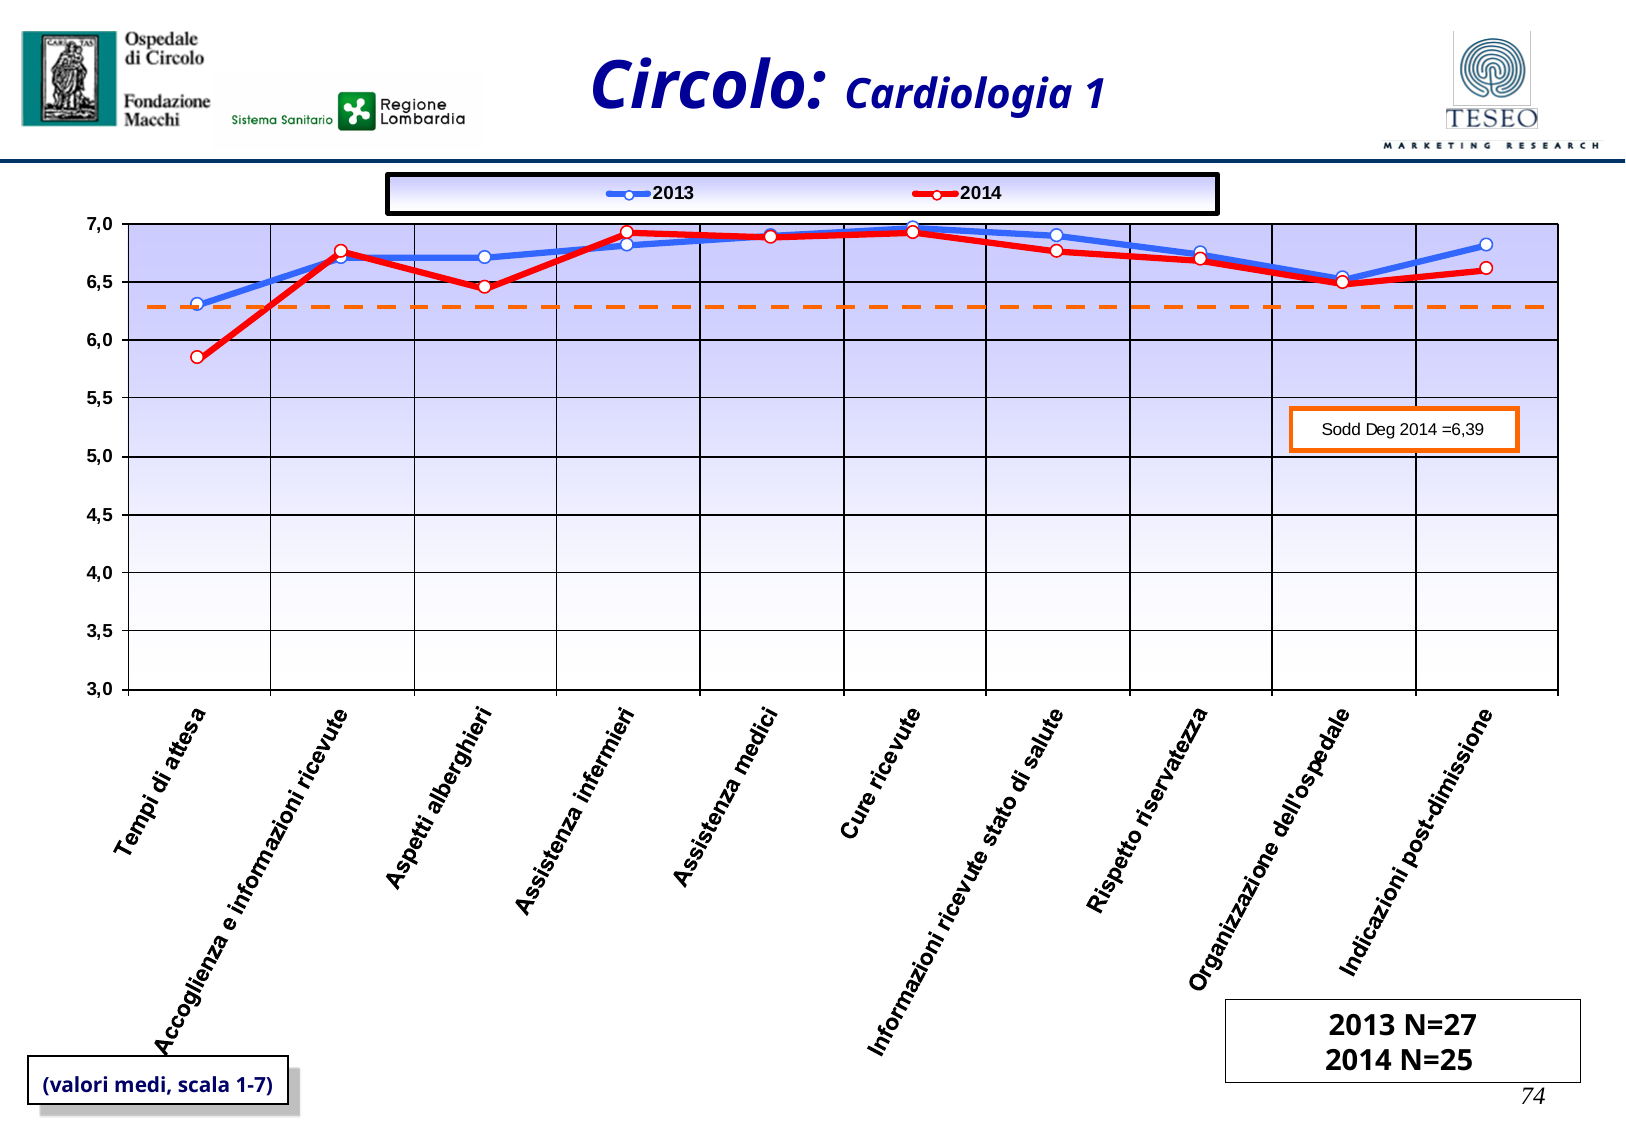

Circolo: Cardiologia 1
2013 N=27
2014 N=25
(valori medi, scala 1-7)